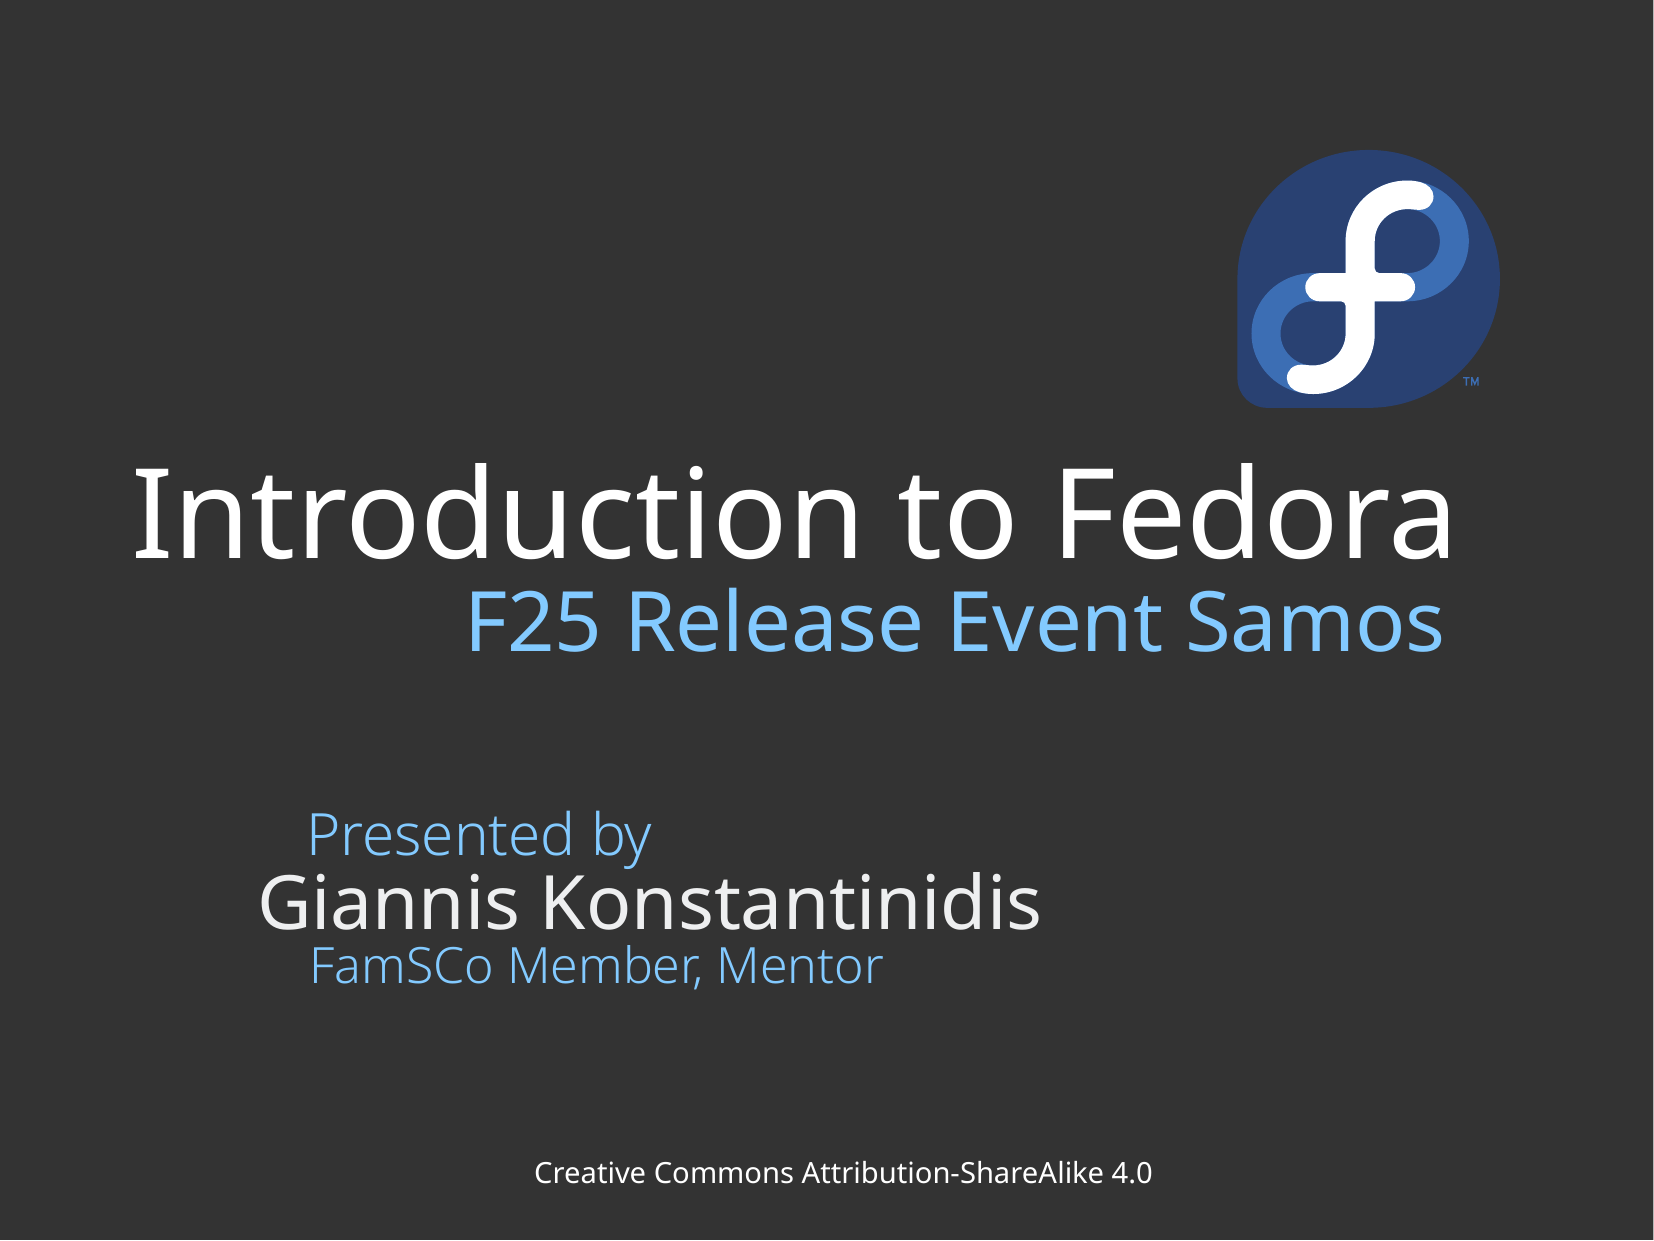

Introduction to Fedora
# F25 Release Event Samos
Presented by
Giannis Konstantinidis
FamSCo Member, Mentor
Creative Commons Attribution-ShareAlike 4.0